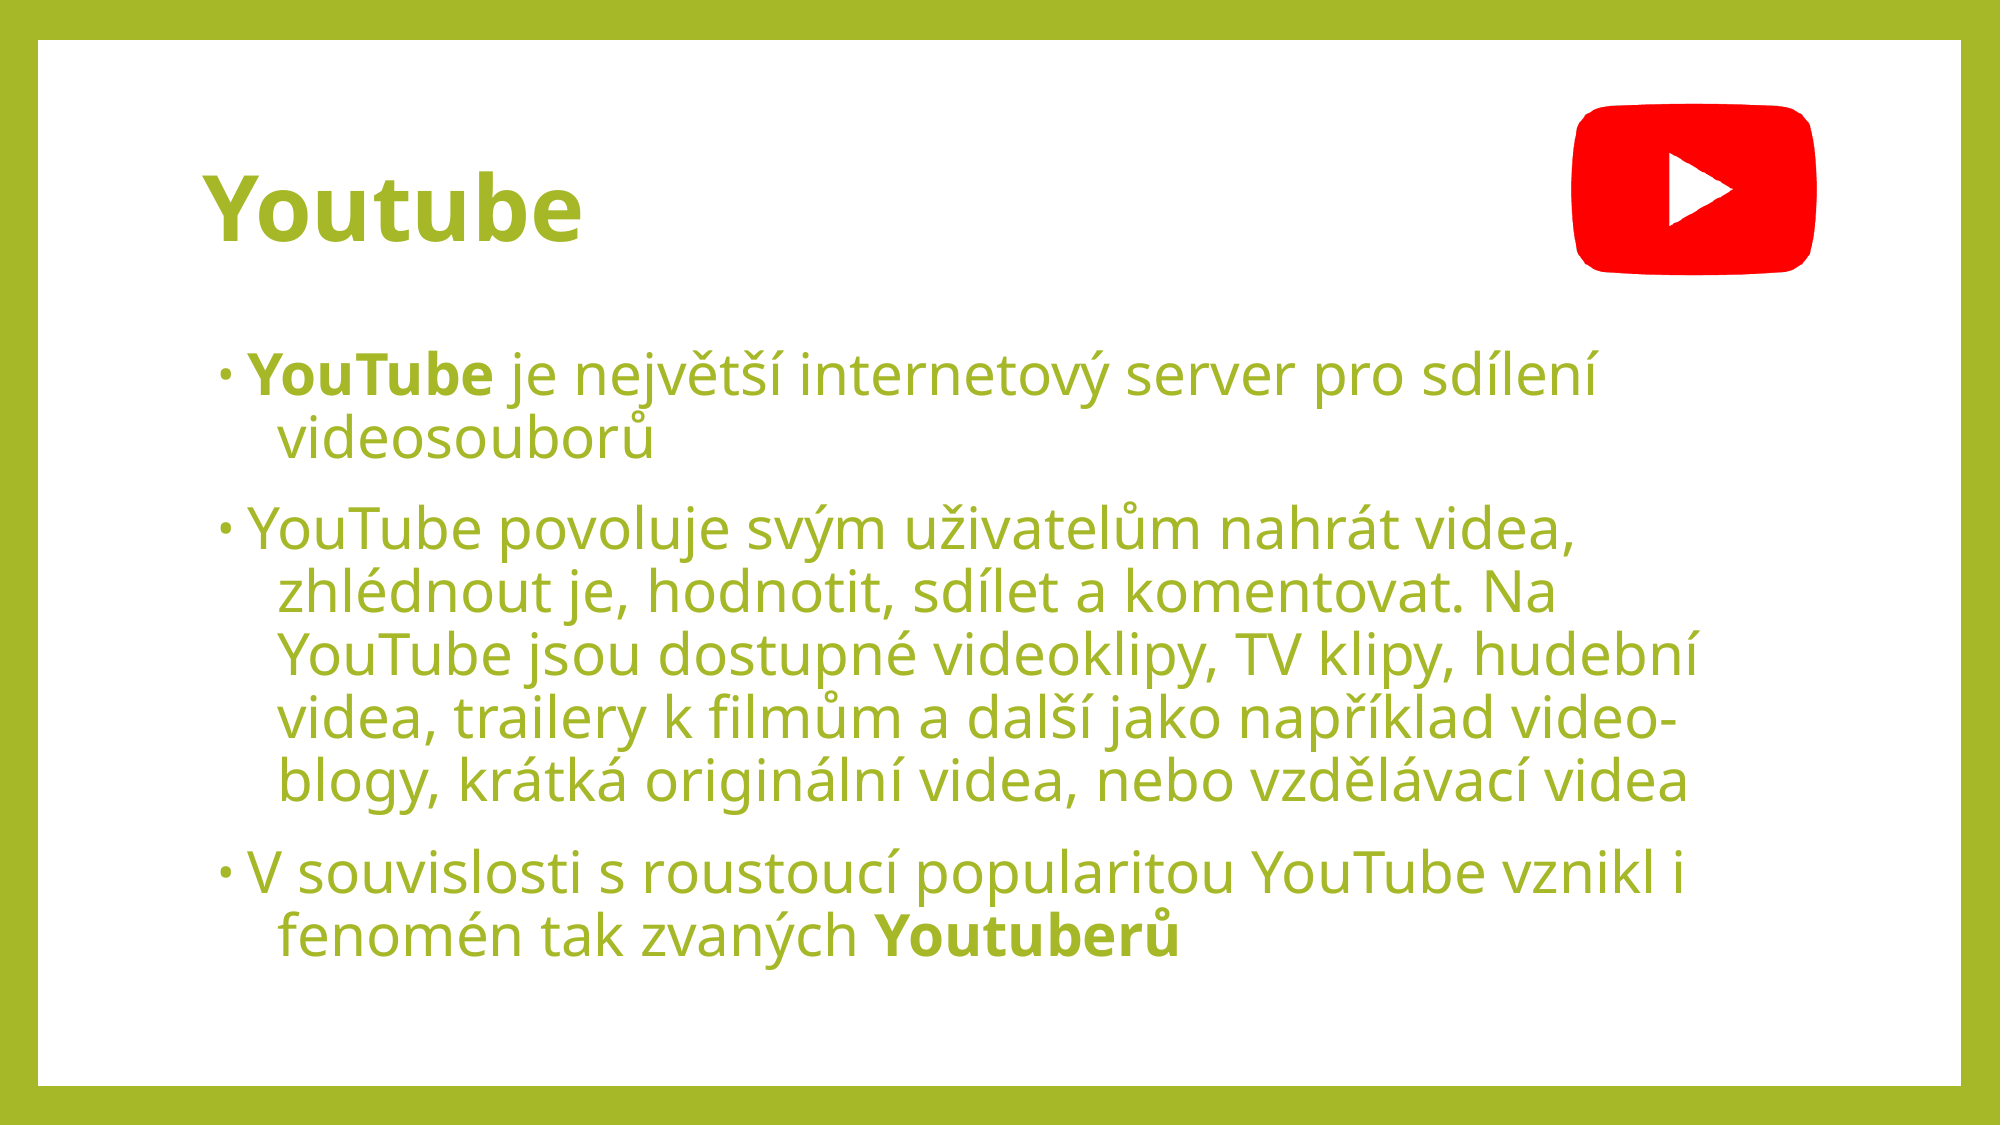

# Youtube
YouTube je největší internetový server pro sdílení videosouborů
YouTube povoluje svým uživatelům nahrát videa, zhlédnout je, hodnotit, sdílet a komentovat. Na YouTube jsou dostupné videoklipy, TV klipy, hudební videa, trailery k filmům a další jako například video-blogy, krátká originální videa, nebo vzdělávací videa
V souvislosti s roustoucí popularitou YouTube vznikl i fenomén tak zvaných Youtuberů